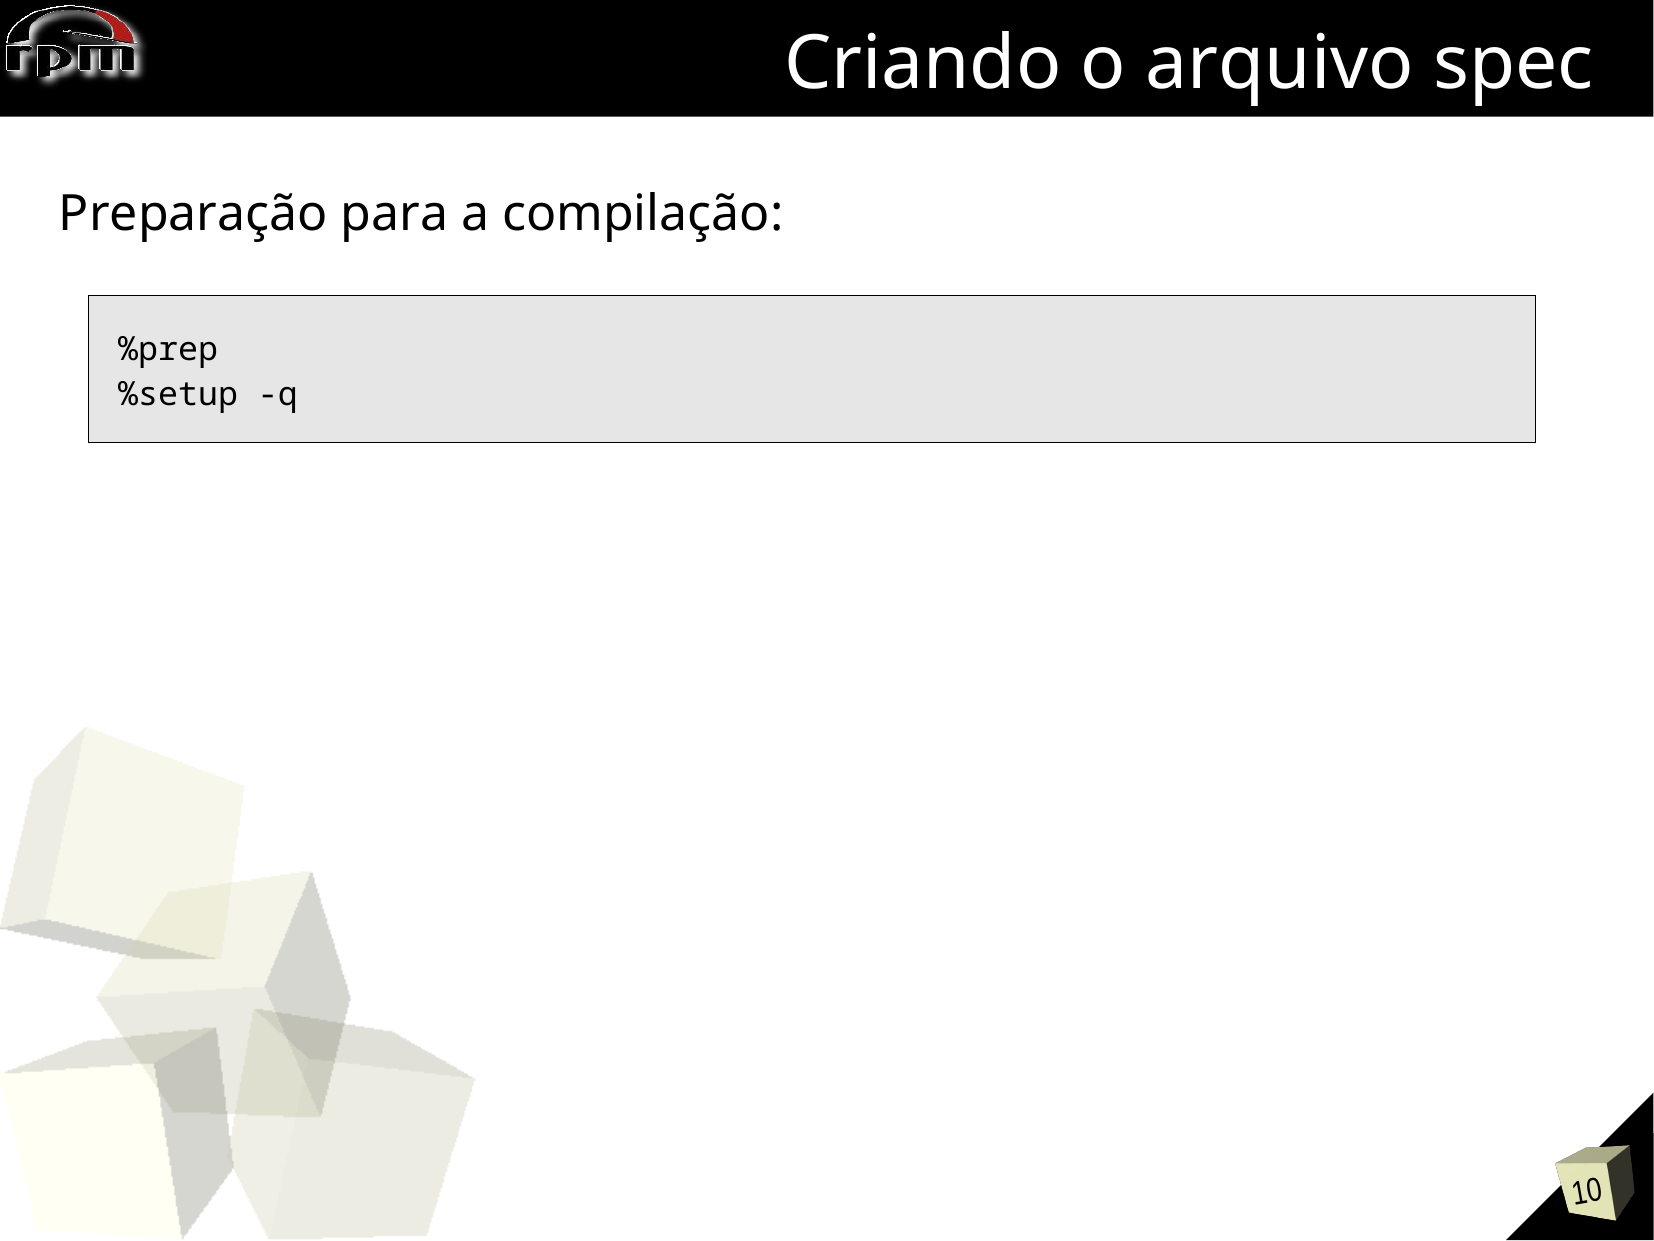

# Criando o arquivo spec
Preparação para a compilação:
%prep
%setup -q